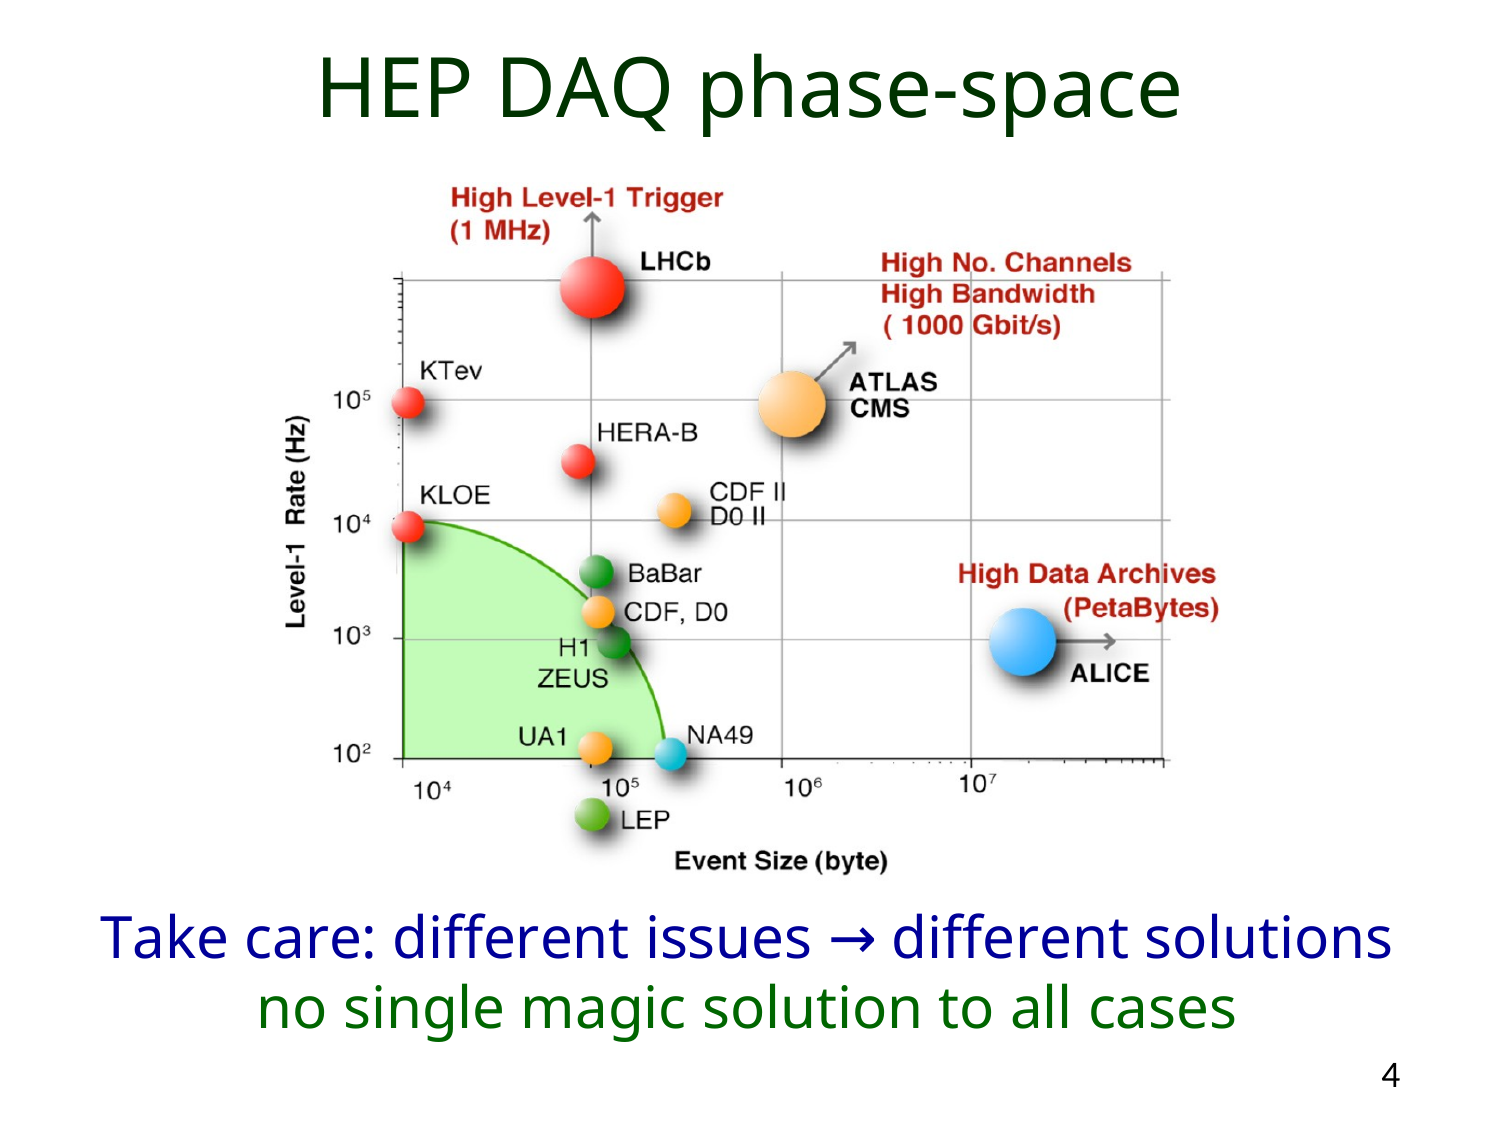

# HEP DAQ phase-space
Take care: different issues → different solutions
no single magic solution to all cases
4